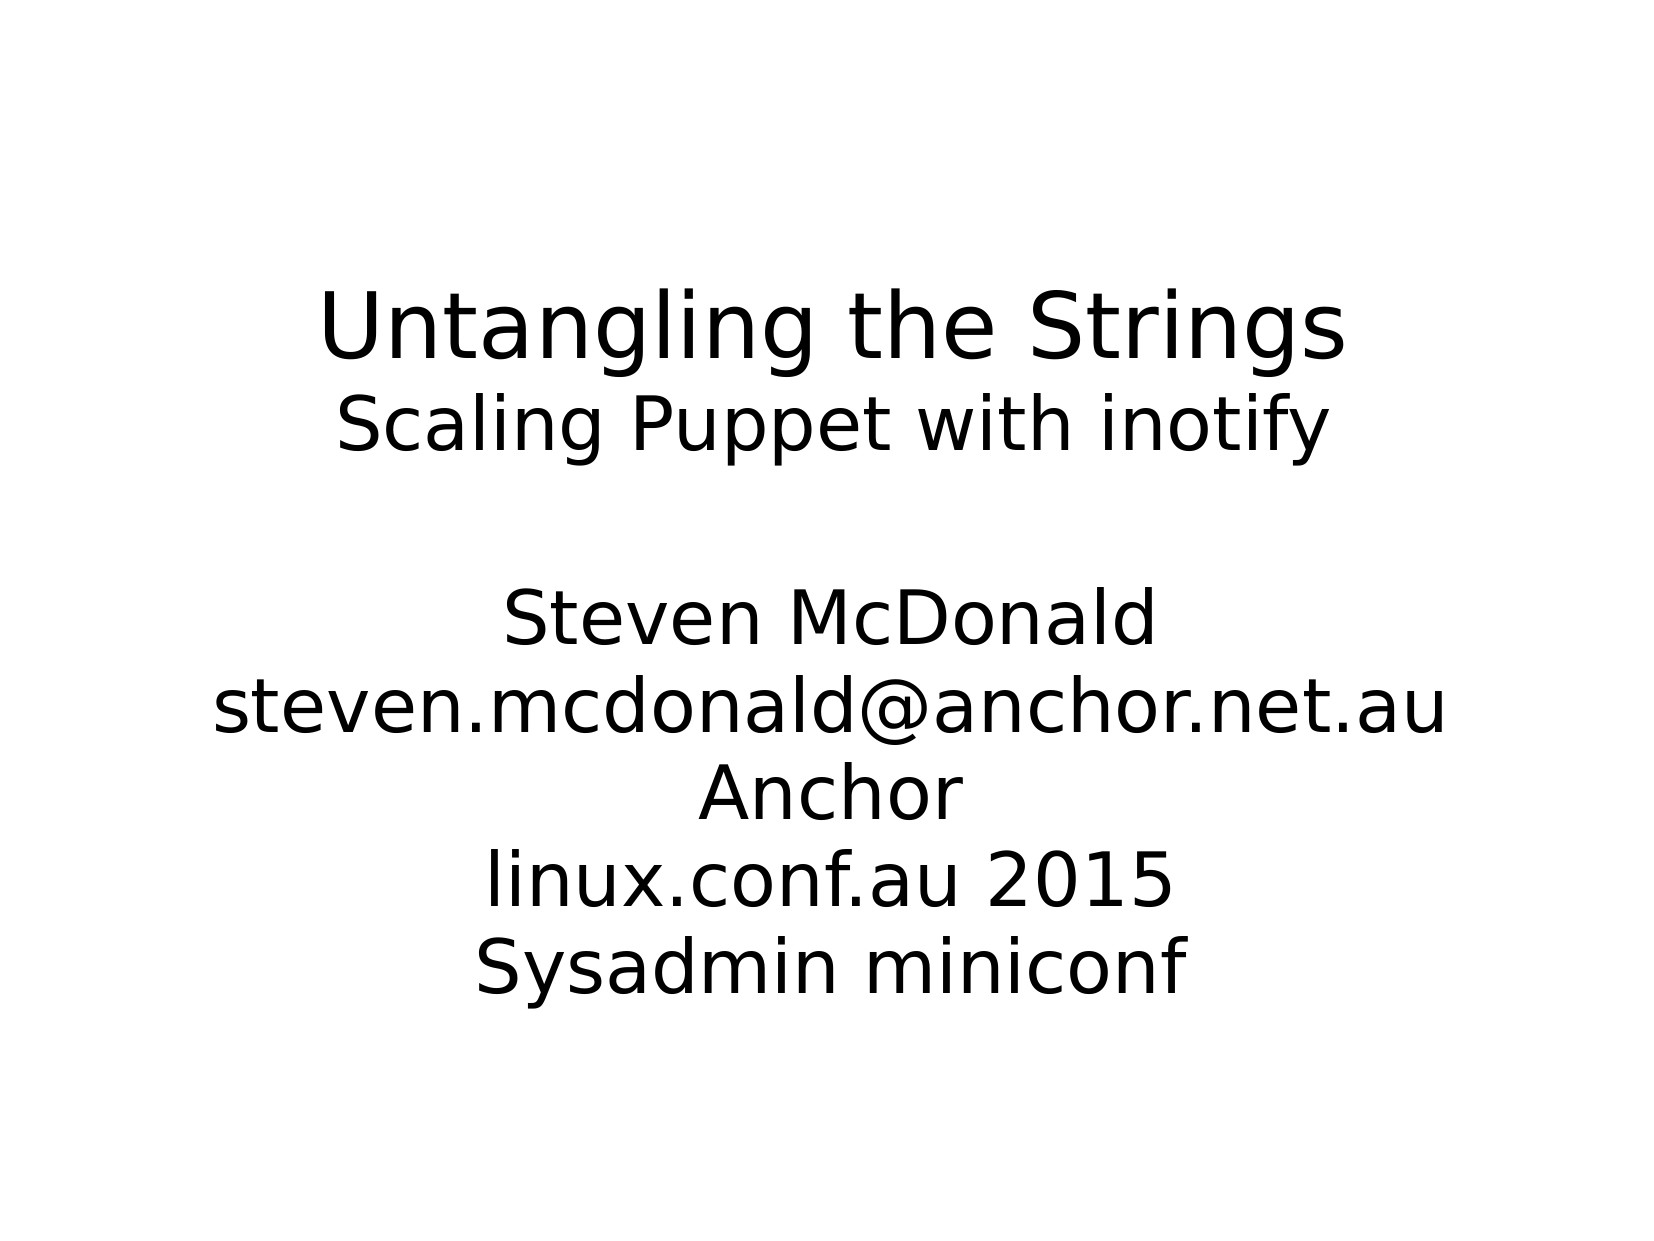

# Untangling the Strings Scaling Puppet with inotify
Steven McDonald
steven.mcdonald@anchor.net.au
Anchor
linux.conf.au 2015
Sysadmin miniconf